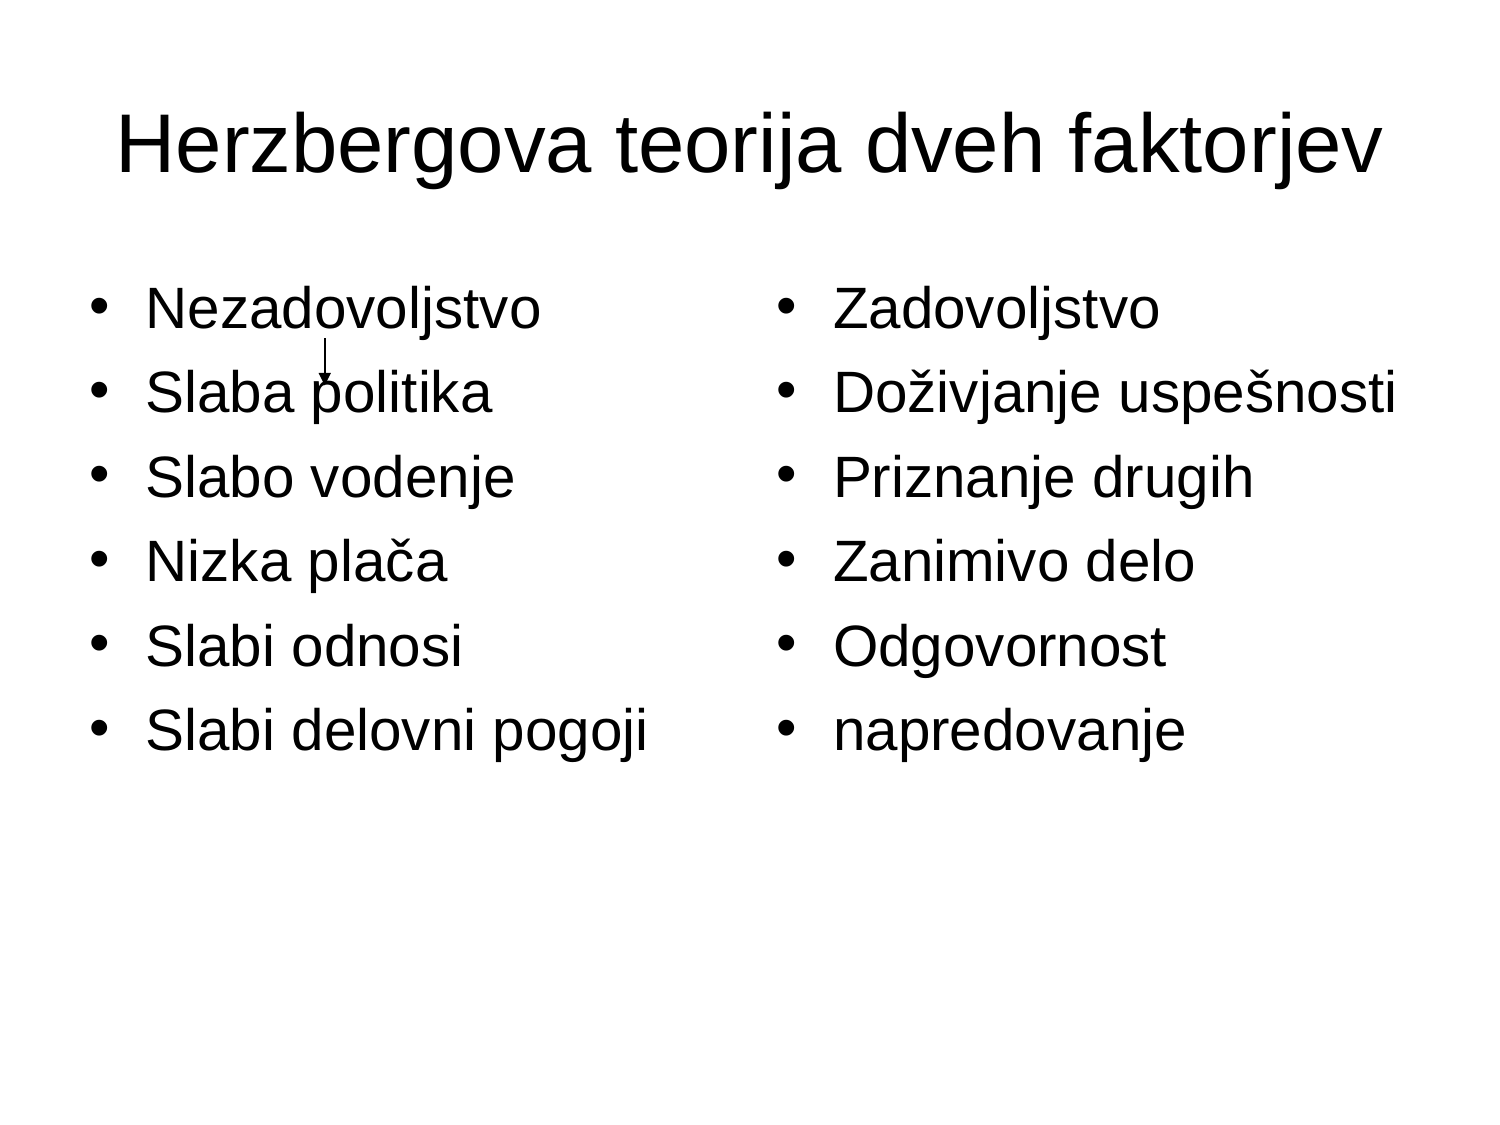

# Herzbergova teorija dveh faktorjev
Nezadovoljstvo
Slaba politika
Slabo vodenje
Nizka plača
Slabi odnosi
Slabi delovni pogoji
Zadovoljstvo
Doživjanje uspešnosti
Priznanje drugih
Zanimivo delo
Odgovornost
napredovanje